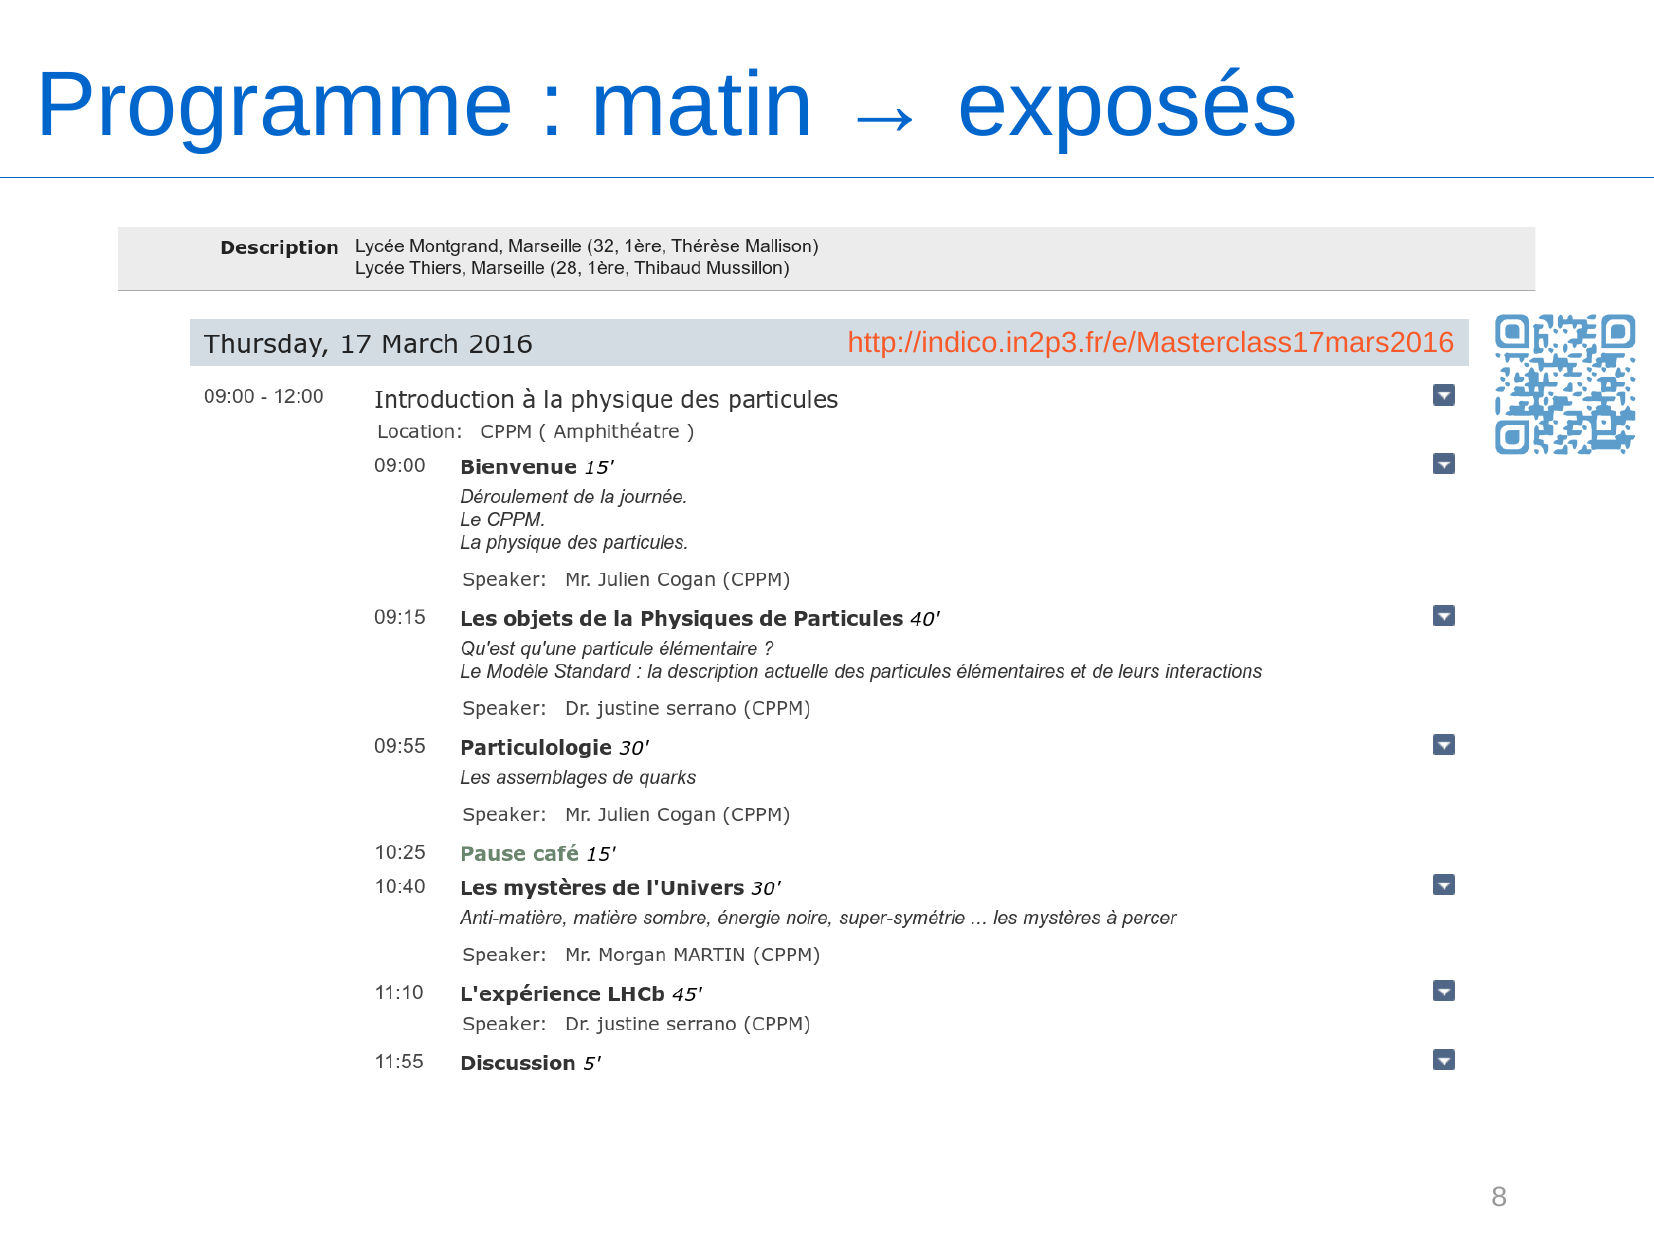

# Programme : matin → exposés
http://indico.in2p3.fr/e/Masterclass17mars2016
8